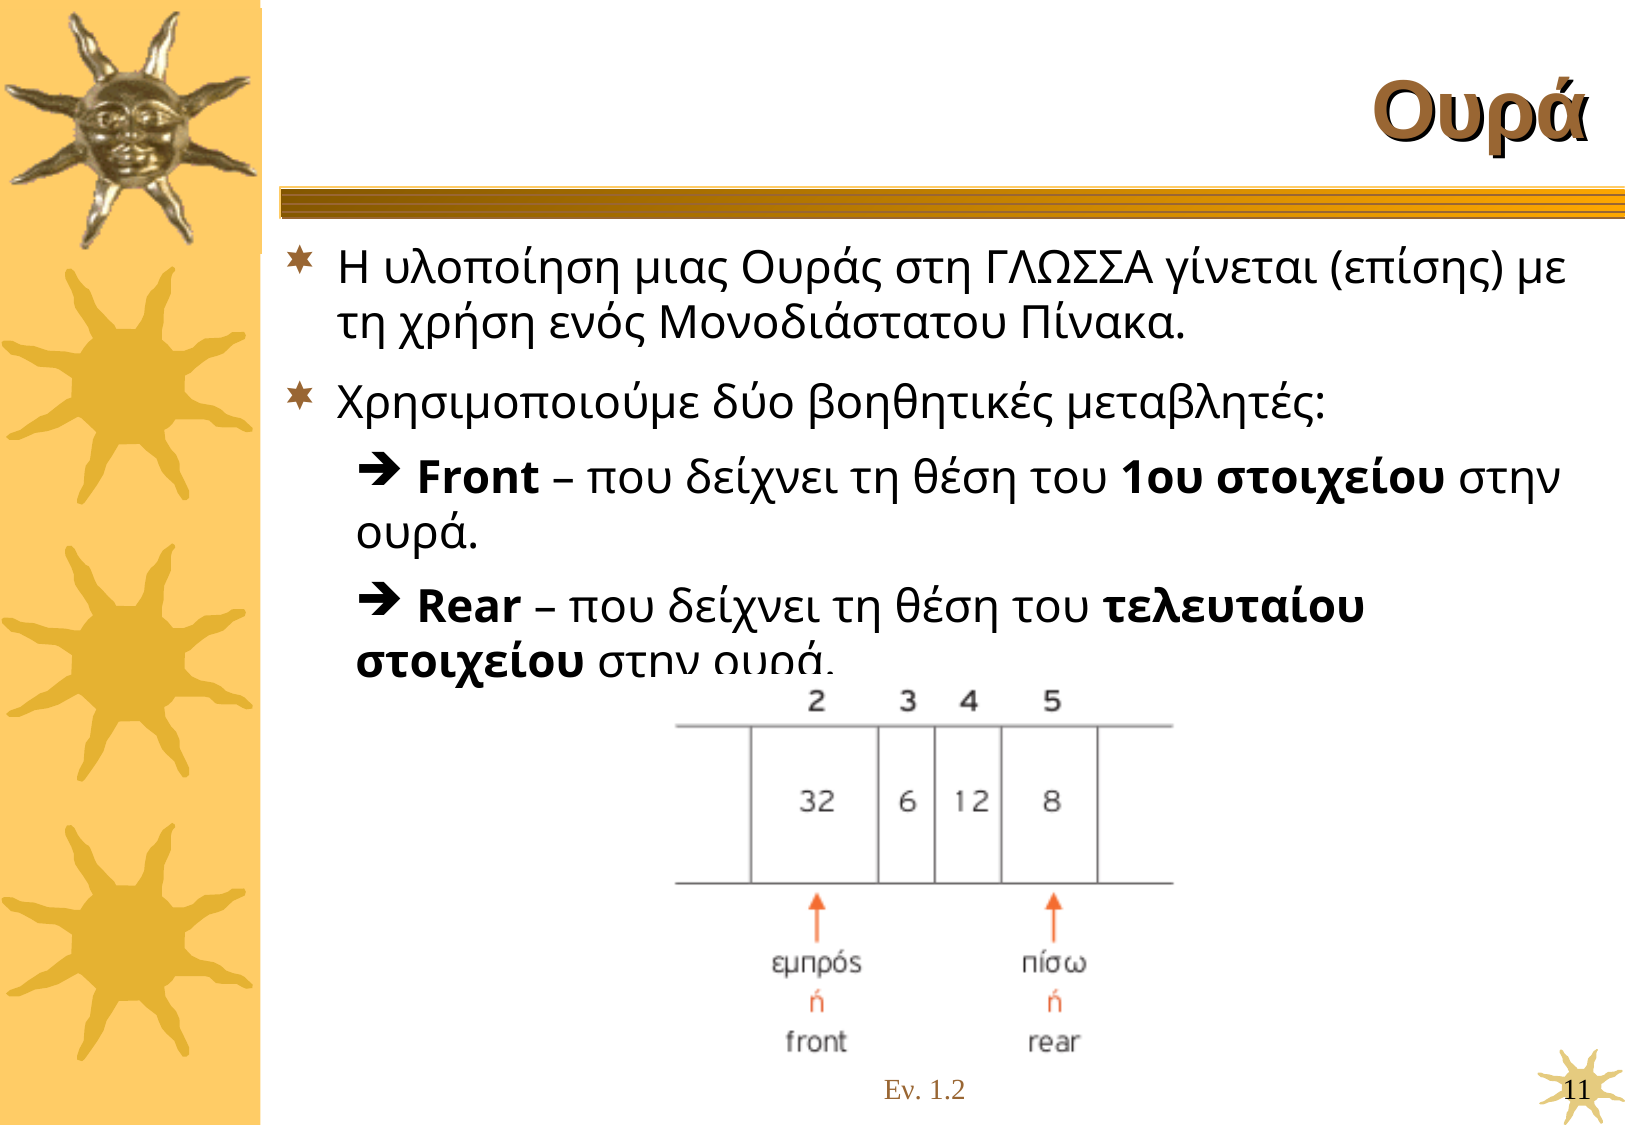

Ουρά
Η υλοποίηση μιας Ουράς στη ΓΛΩΣΣΑ γίνεται (επίσης) με τη χρήση ενός Μονοδιάστατου Πίνακα.
Χρησιμοποιούμε δύο βοηθητικές μεταβλητές:
 Front – που δείχνει τη θέση του 1ου στοιχείου στην ουρά.
 Rear – που δείχνει τη θέση του τελευταίου στοιχείου στην ουρά.
Εν. 1.2
11